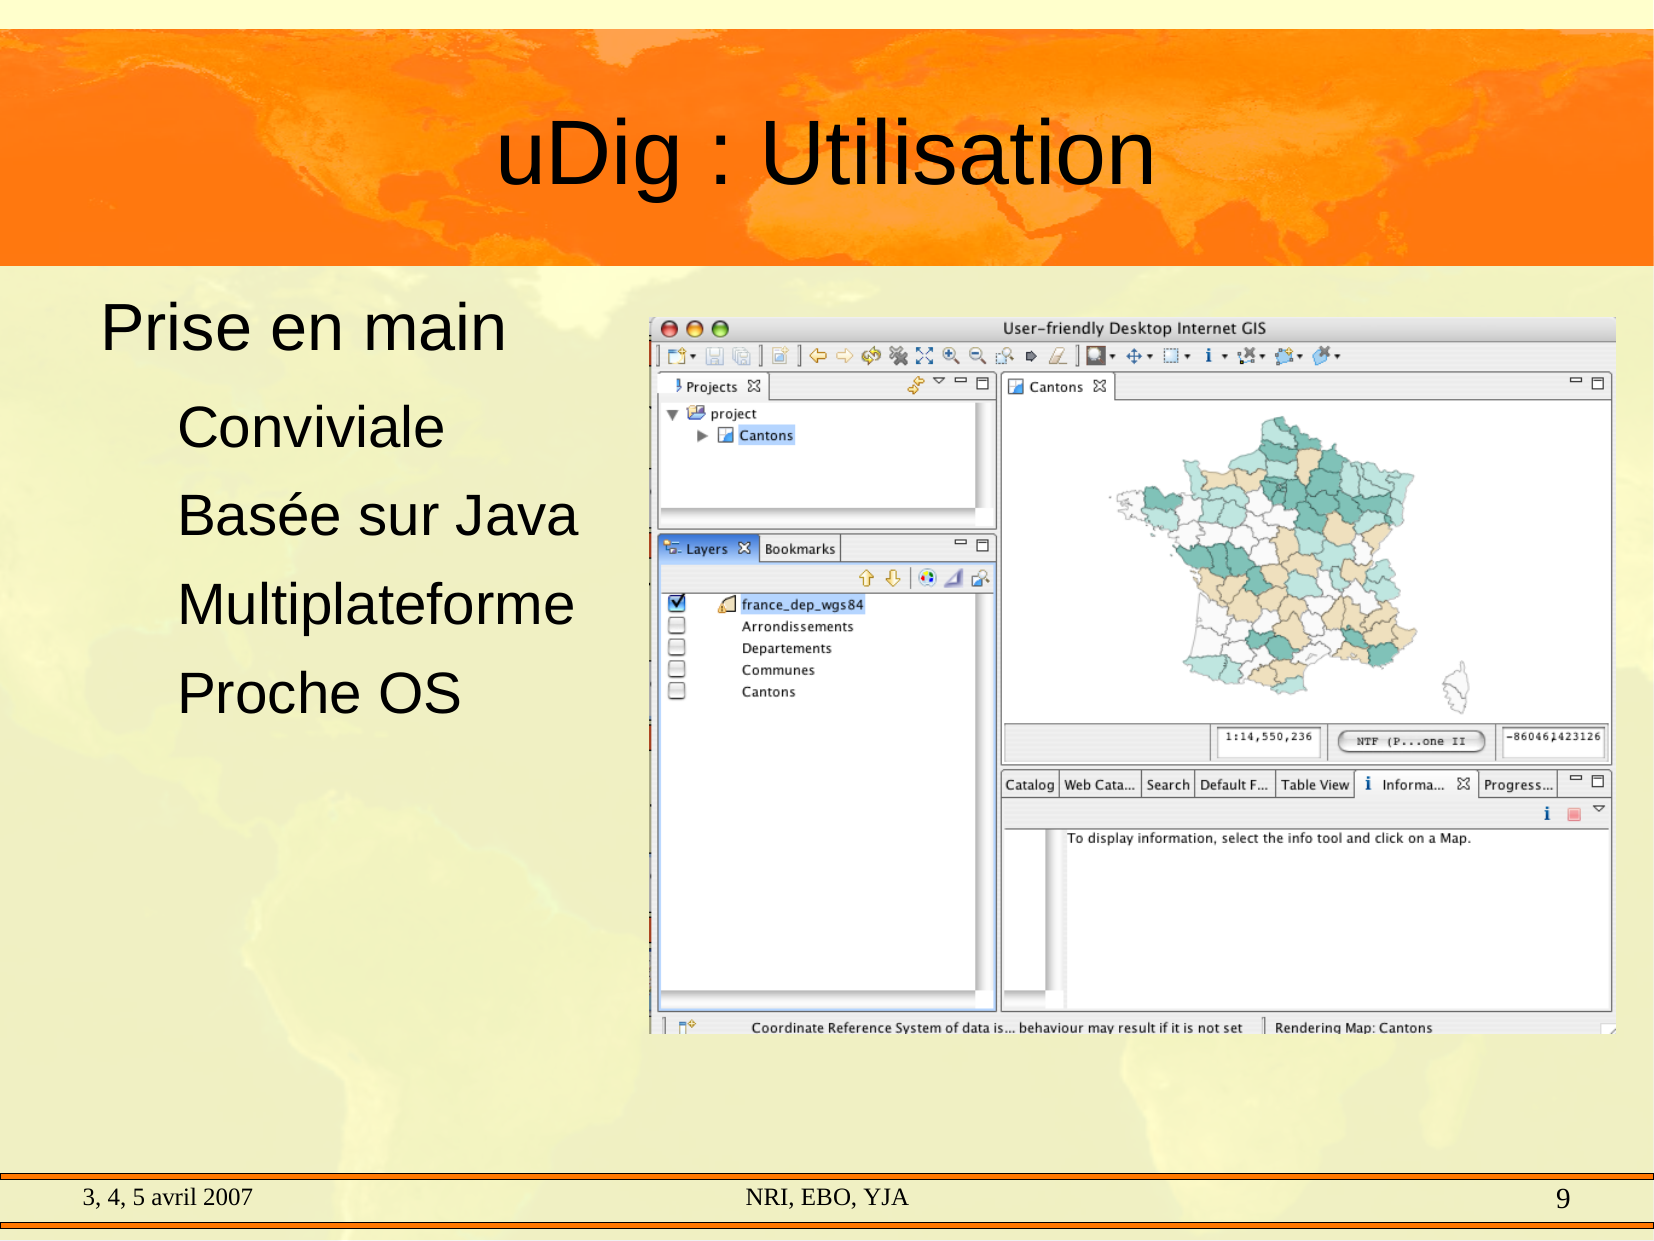

# uDig : Utilisation
Prise en main
Conviviale
Basée sur Java
Multiplateforme
Proche OS
3, 4, 5 avril 2007
NRI, EBO, YJA
9